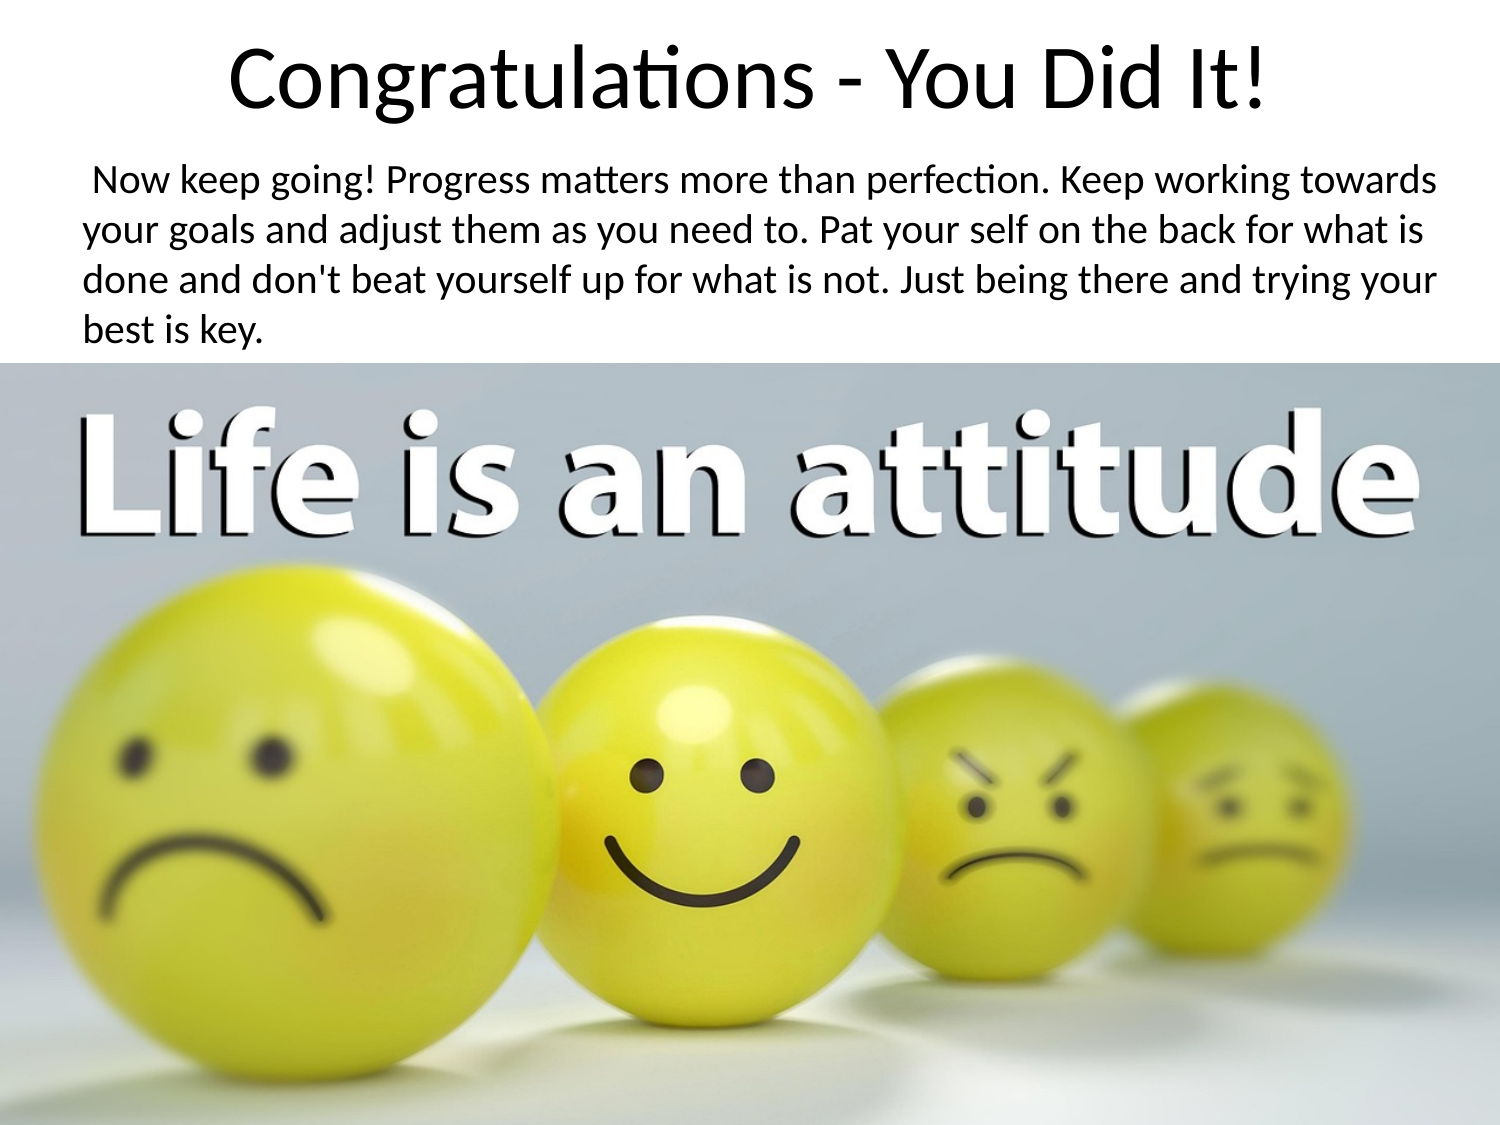

# Congratulations - You Did It!
 Now keep going! Progress matters more than perfection. Keep working towards your goals and adjust them as you need to. Pat your self on the back for what is done and don't beat yourself up for what is not. Just being there and trying your best is key.